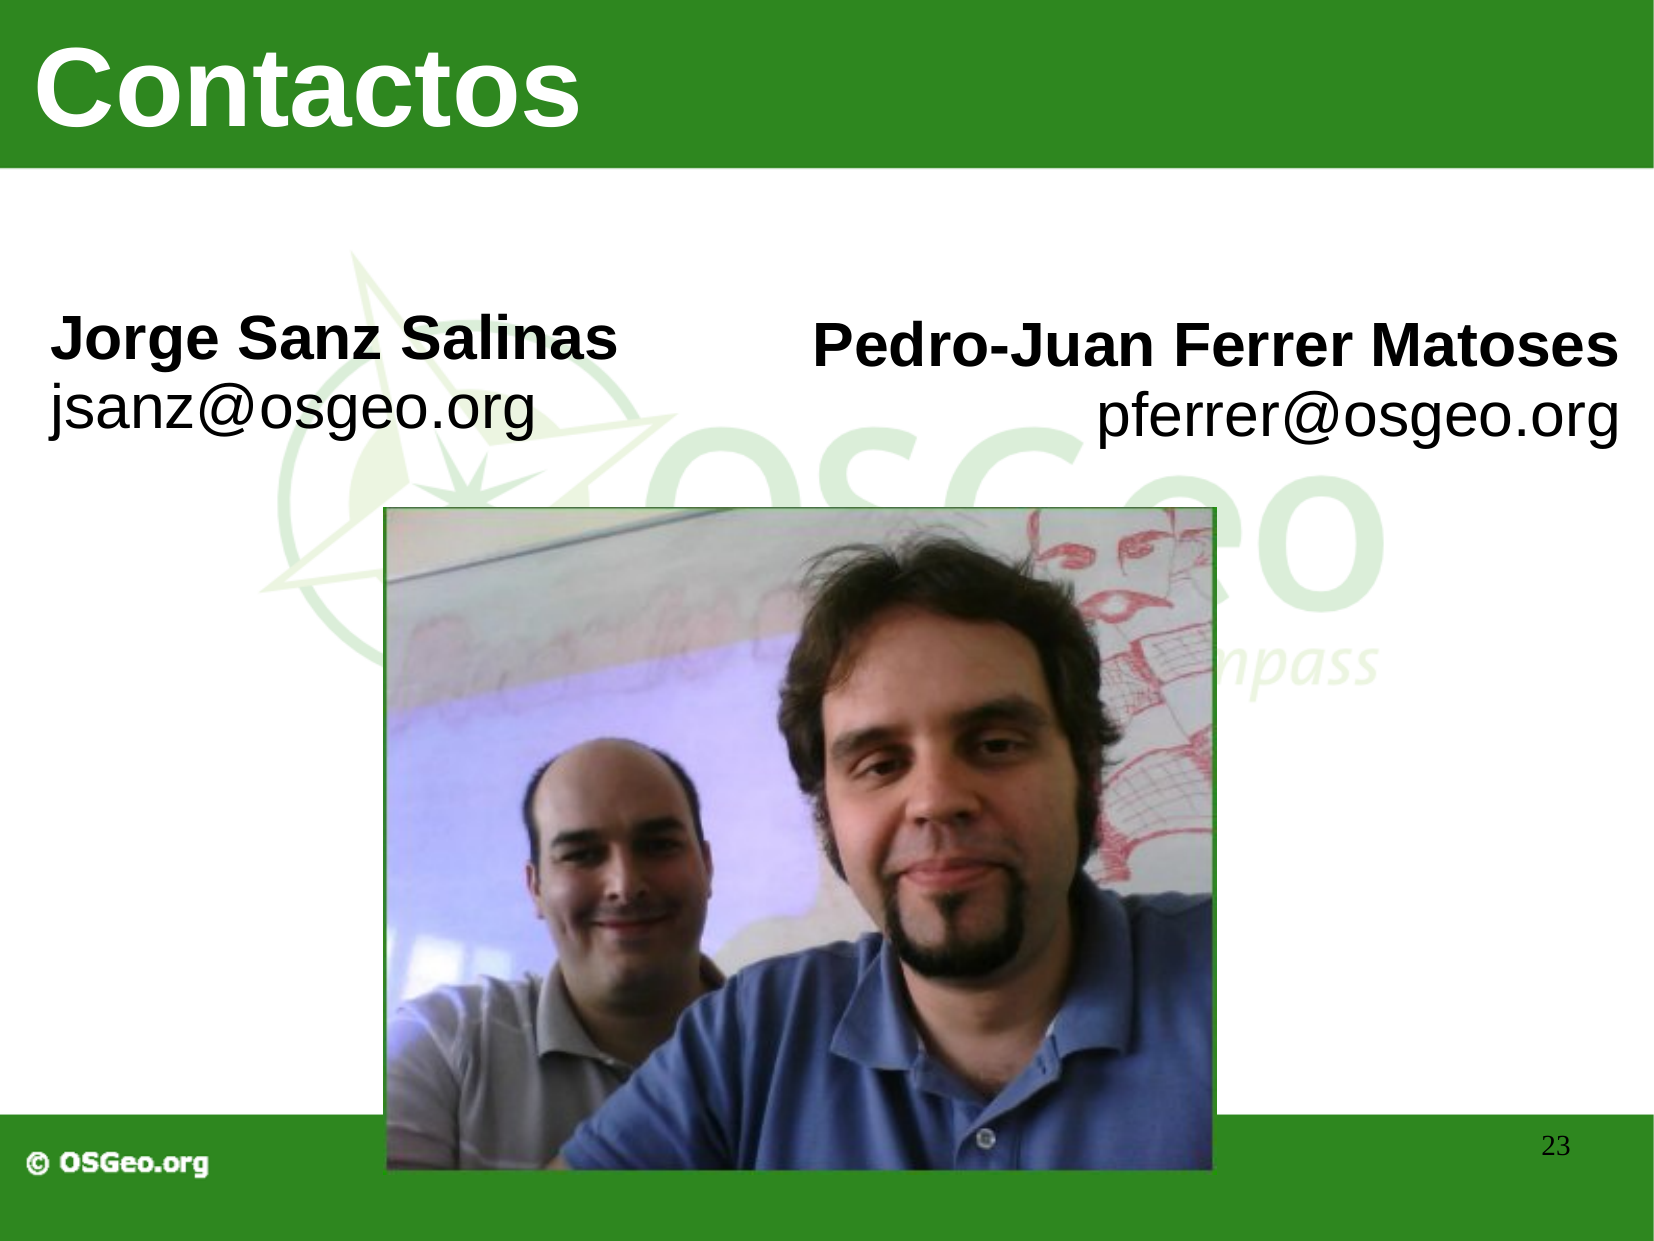

Contactos
Jorge Sanz Salinas
jsanz@osgeo.org
 Pedro-Juan Ferrer Matoses pferrer@osgeo.org
23